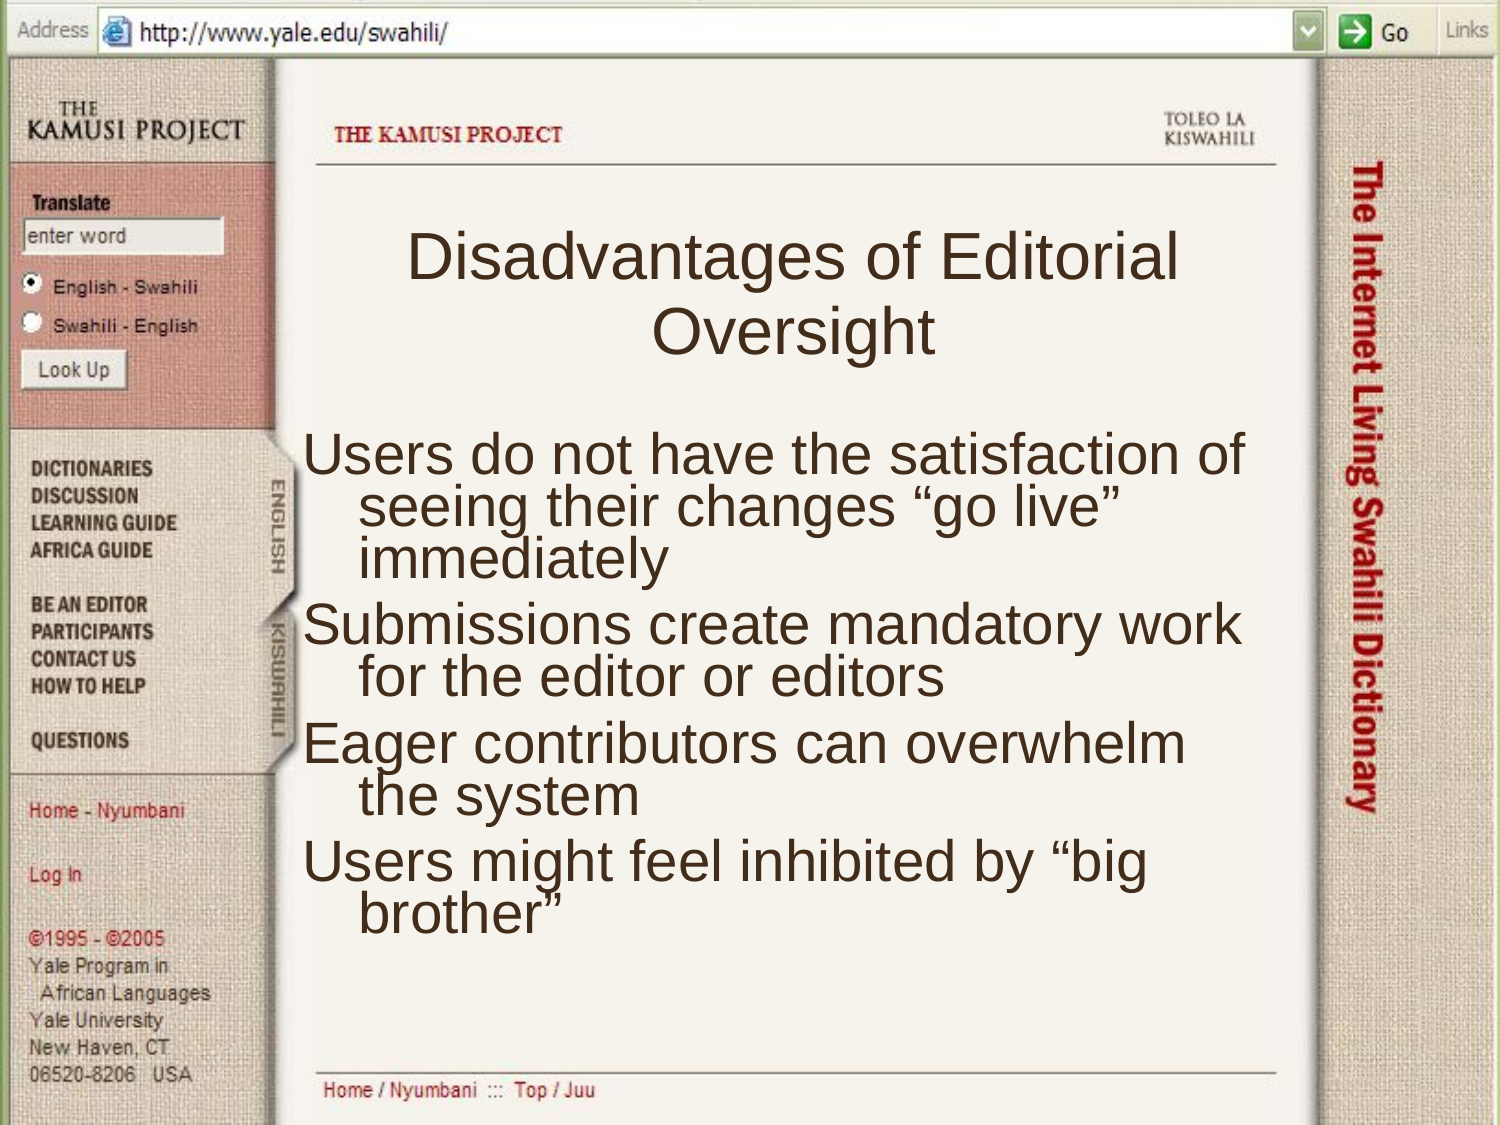

# Disadvantages of Editorial Oversight
Users do not have the satisfaction of seeing their changes “go live” immediately
Submissions create mandatory work for the editor or editors
Eager contributors can overwhelm the system
Users might feel inhibited by “big brother”